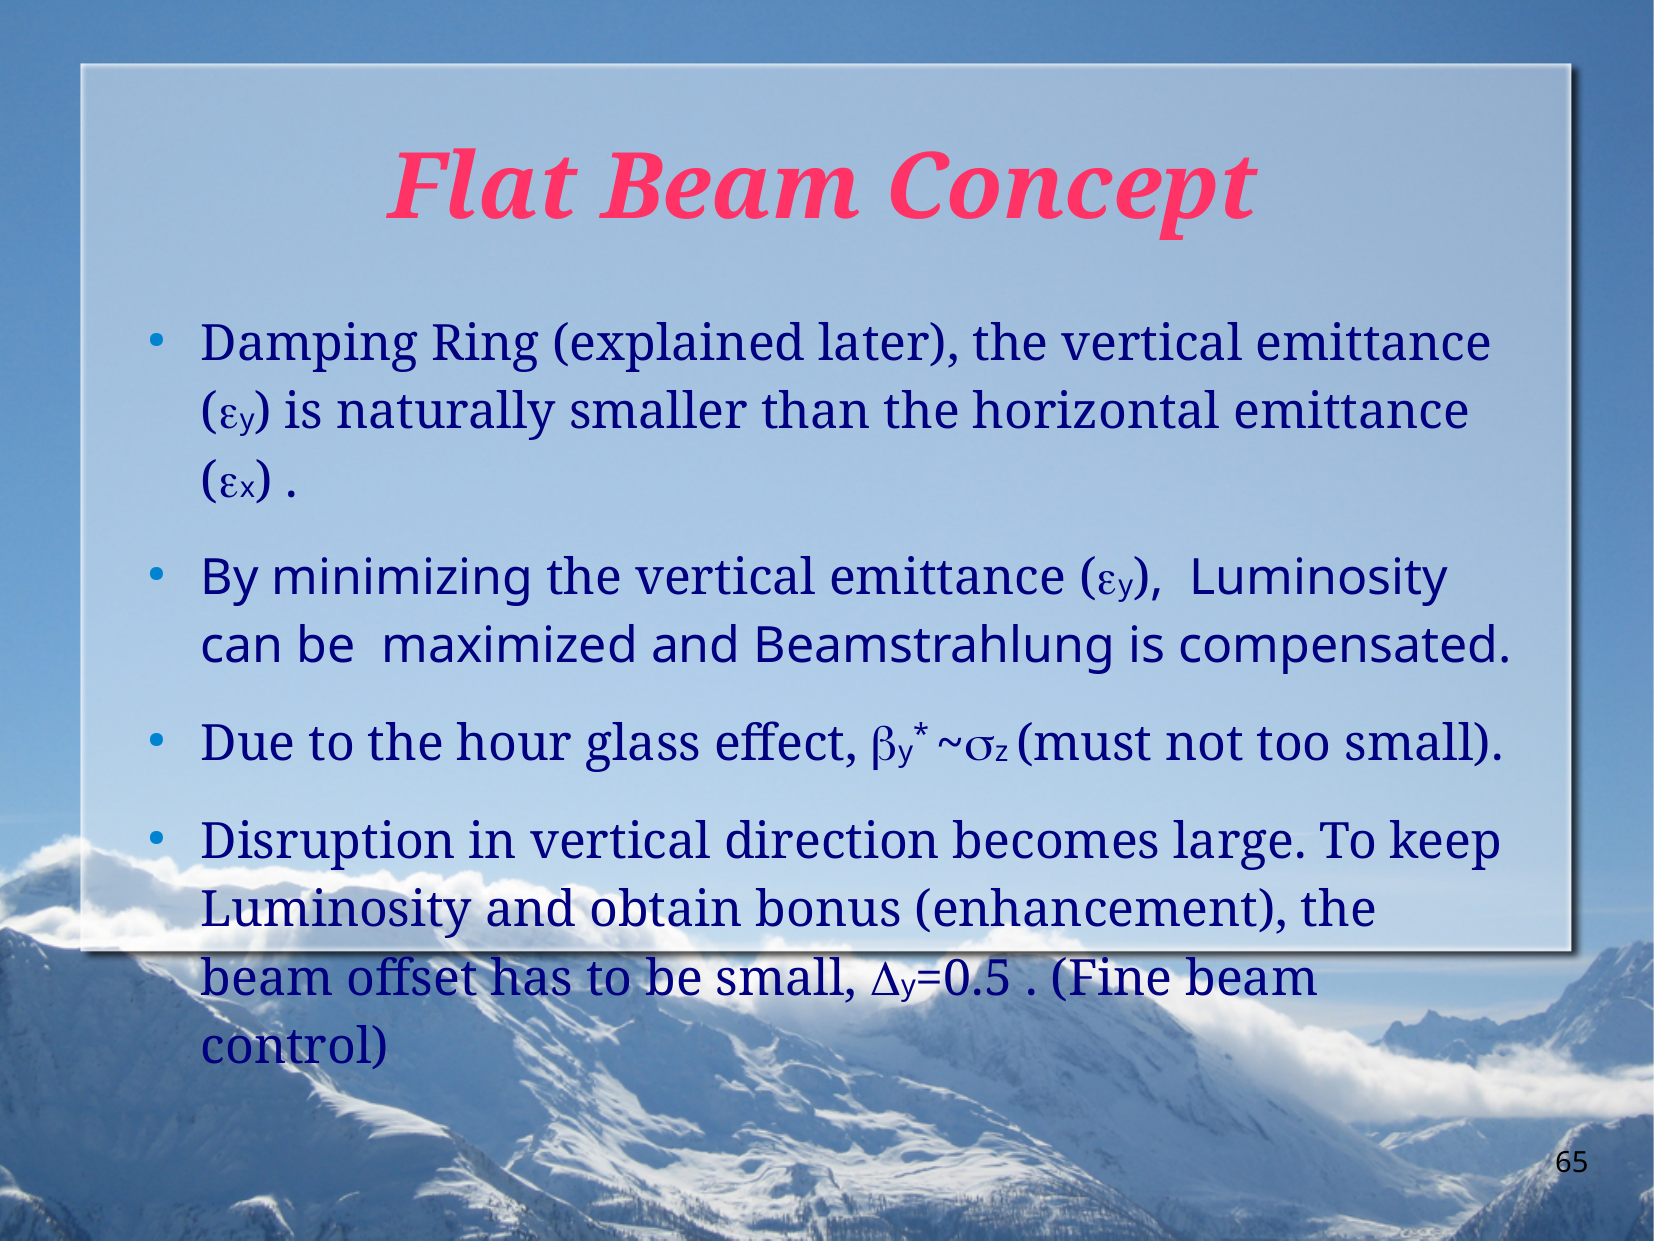

# Flat Beam Concept
Damping Ring (explained later), the vertical emittance (ey) is naturally smaller than the horizontal emittance (ex) .
By minimizing the vertical emittance (ey), Luminosity can be maximized and Beamstrahlung is compensated.
Due to the hour glass effect, by* ~sz (must not too small).
Disruption in vertical direction becomes large. To keep Luminosity and obtain bonus (enhancement), the beam offset has to be small, Dy=0.5 . (Fine beam control)
65